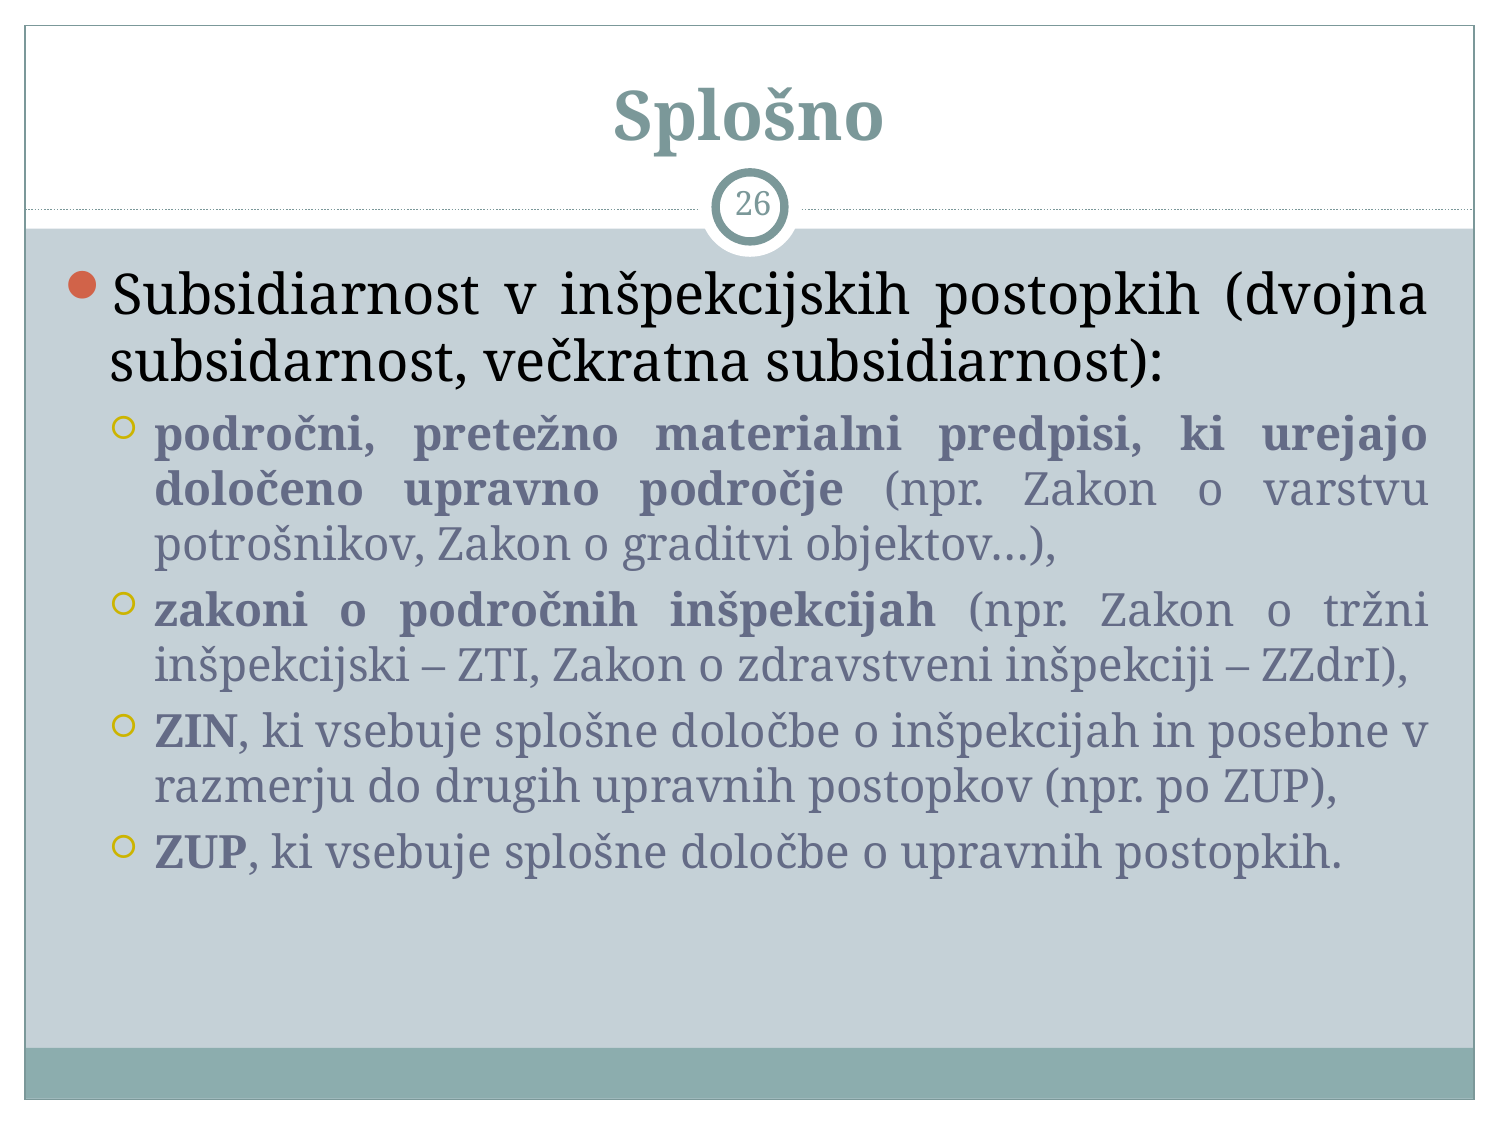

# Splošno
Subsidiarnost v inšpekcijskih postopkih (dvojna subsidarnost, večkratna subsidiarnost):
področni, pretežno materialni predpisi, ki urejajo določeno upravno področje (npr. Zakon o varstvu potrošnikov, Zakon o graditvi objektov…),
zakoni o področnih inšpekcijah (npr. Zakon o tržni inšpekcijski – ZTI, Zakon o zdravstveni inšpekciji – ZZdrI),
ZIN, ki vsebuje splošne določbe o inšpekcijah in posebne v razmerju do drugih upravnih postopkov (npr. po ZUP),
ZUP, ki vsebuje splošne določbe o upravnih postopkih.